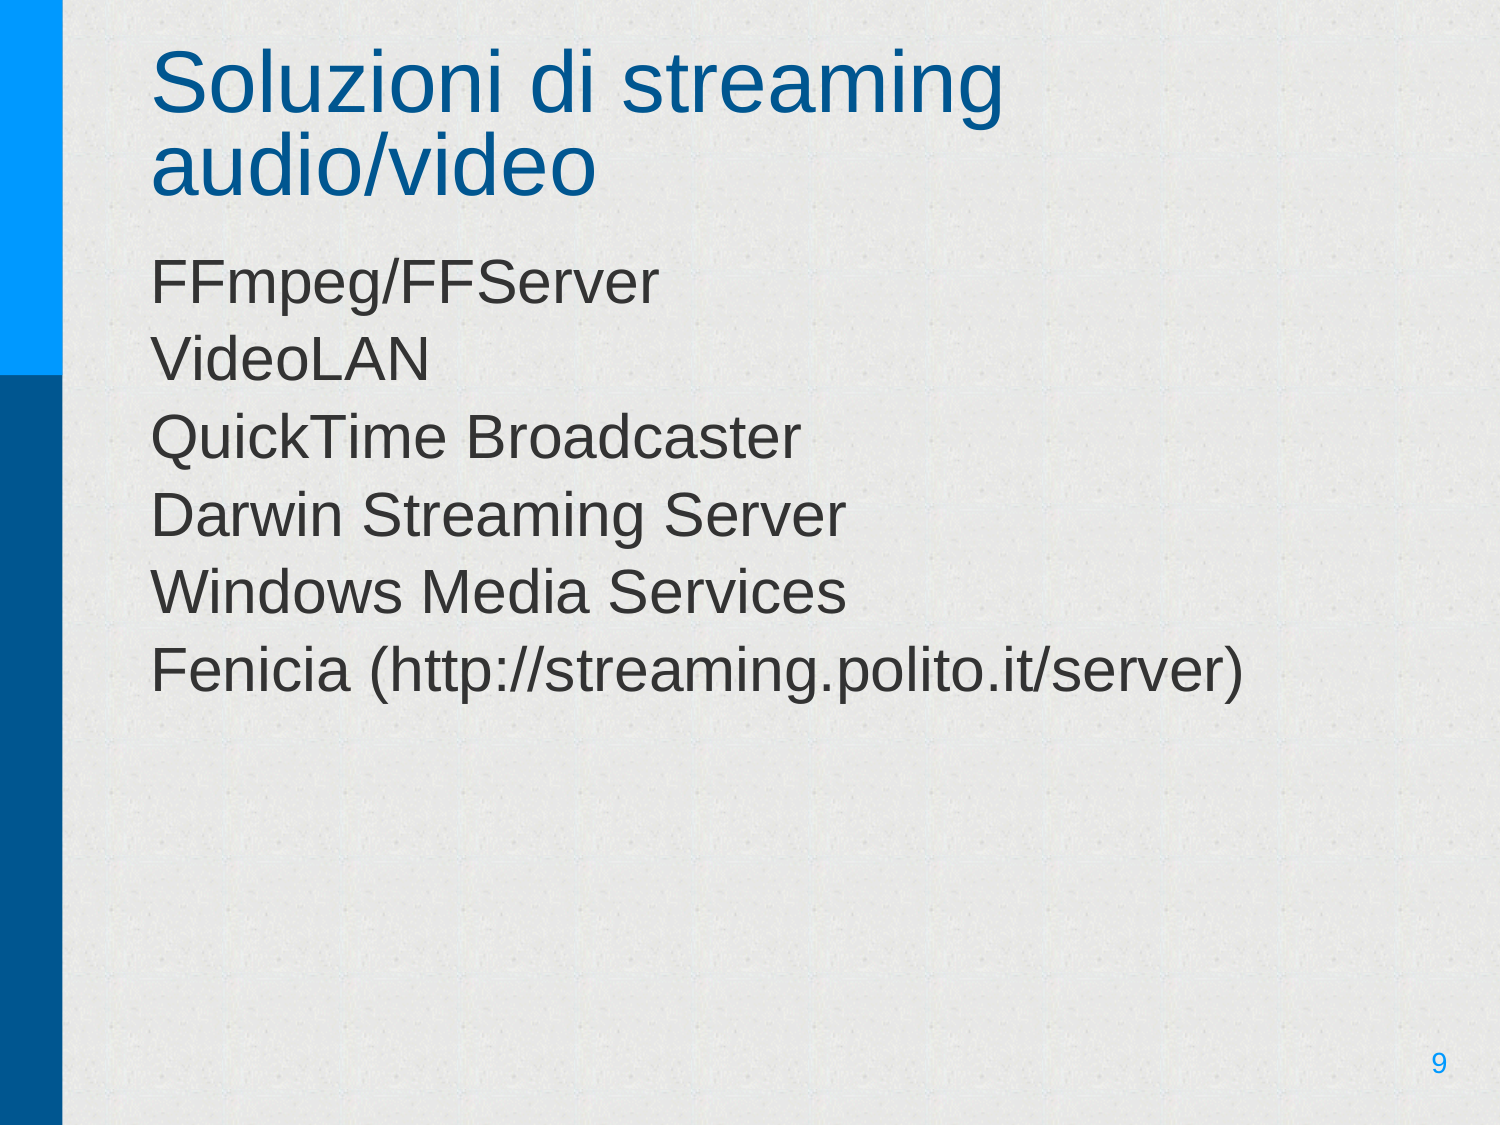

# Soluzioni di streaming audio/video
FFmpeg/FFServer
VideoLAN
QuickTime Broadcaster
Darwin Streaming Server
Windows Media Services
Fenicia (http://streaming.polito.it/server)
9